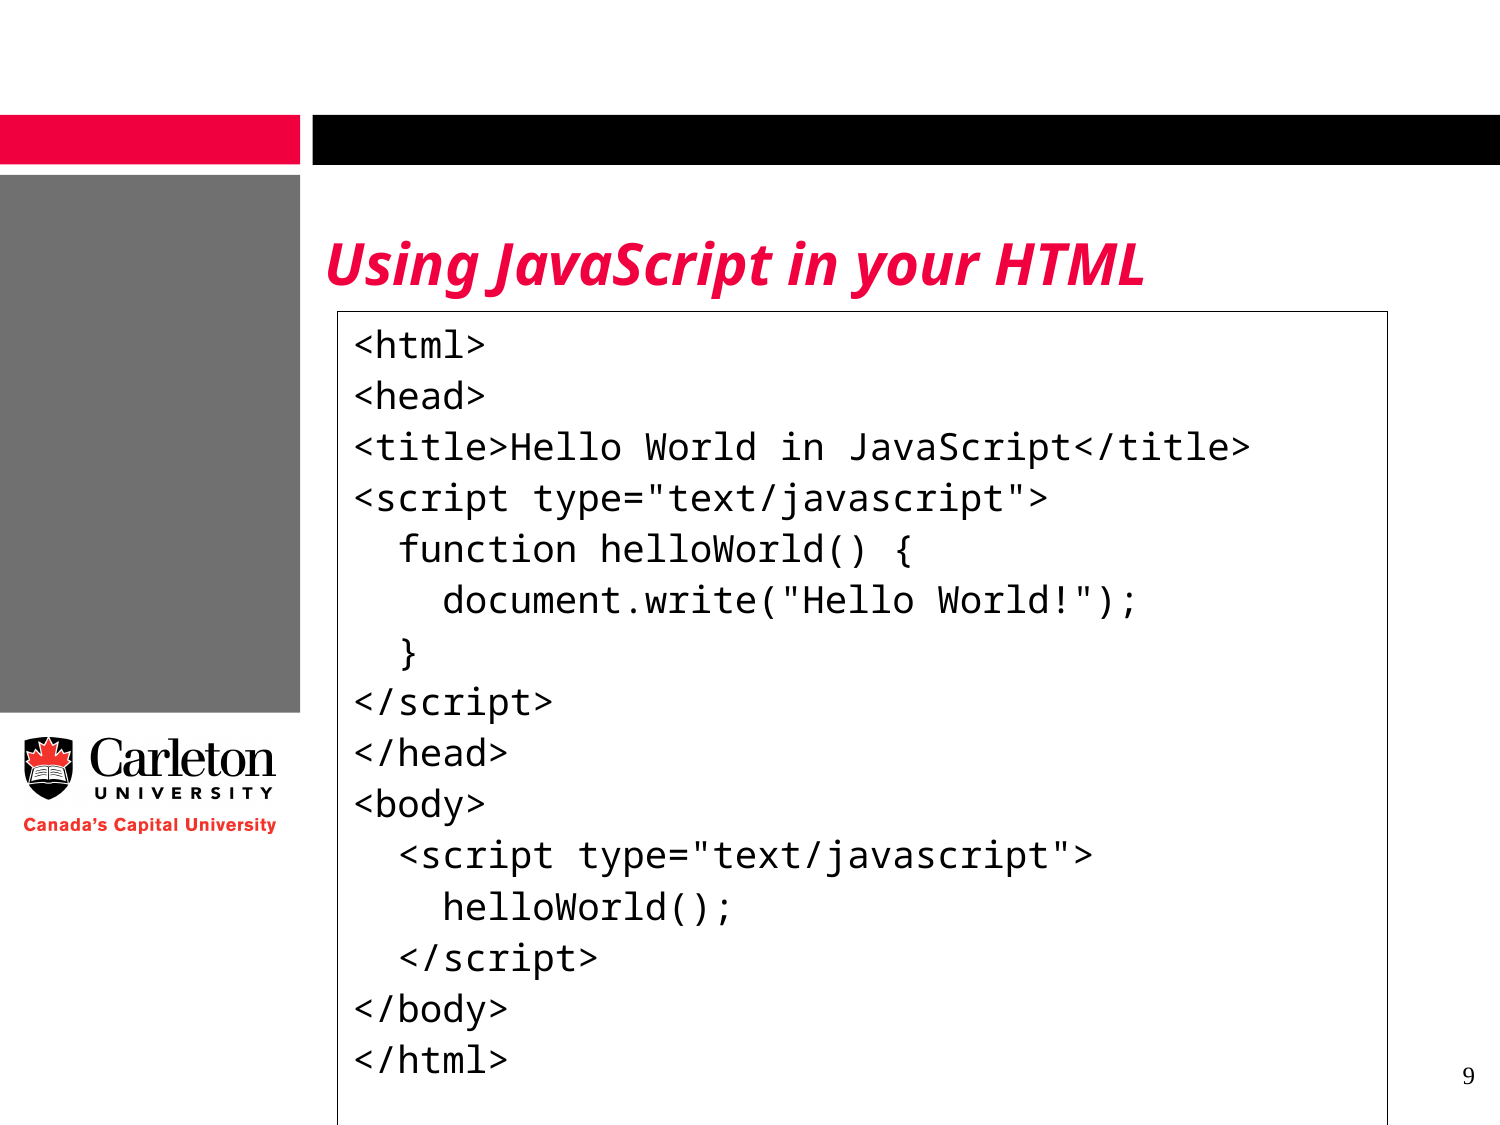

# Using JavaScript in your HTML
<html>
<head>
<title>Hello World in JavaScript</title>
<script type="text/javascript">
 function helloWorld() {
 document.write("Hello World!");
 }
</script>
</head>
<body>
 <script type="text/javascript">
 helloWorld();
 </script>
</body>
</html>
9